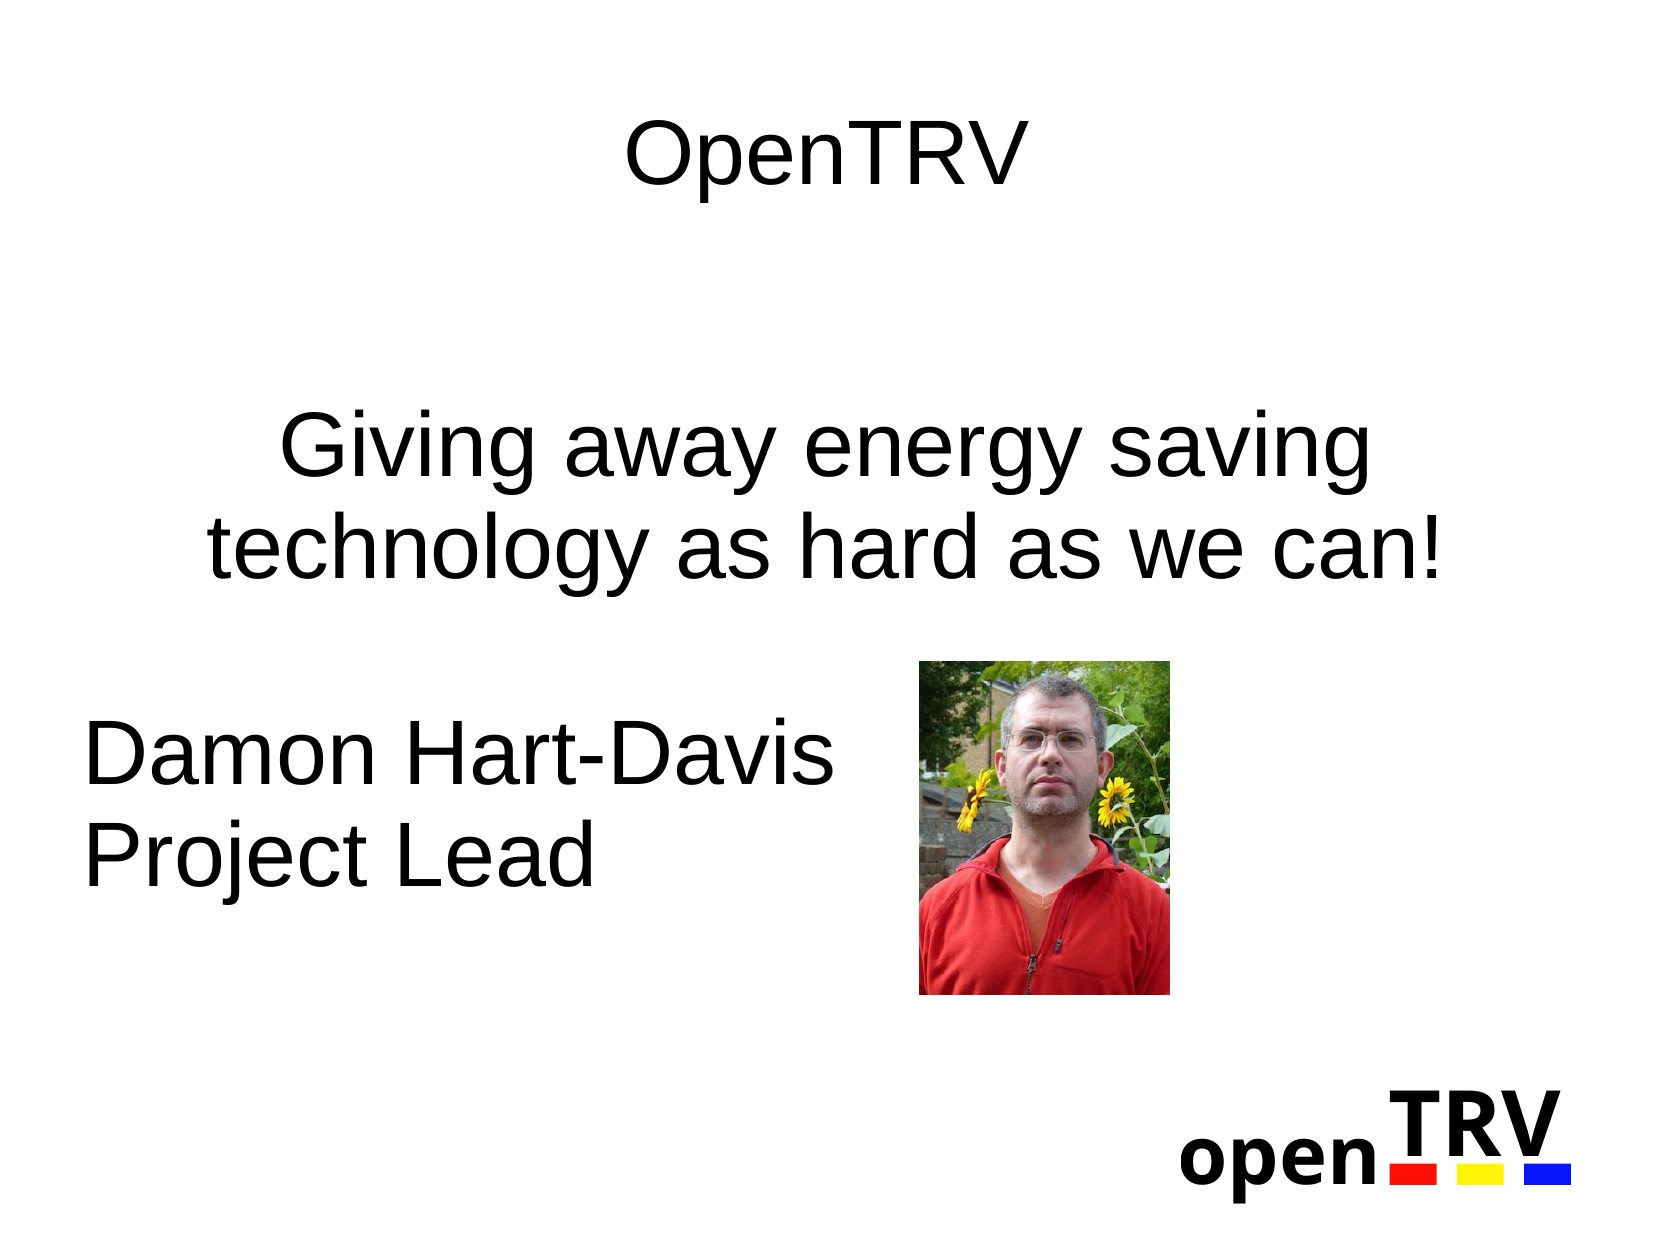

# OpenTRV
Giving away energy saving technology as hard as we can!
Damon Hart-Davis
Project Lead